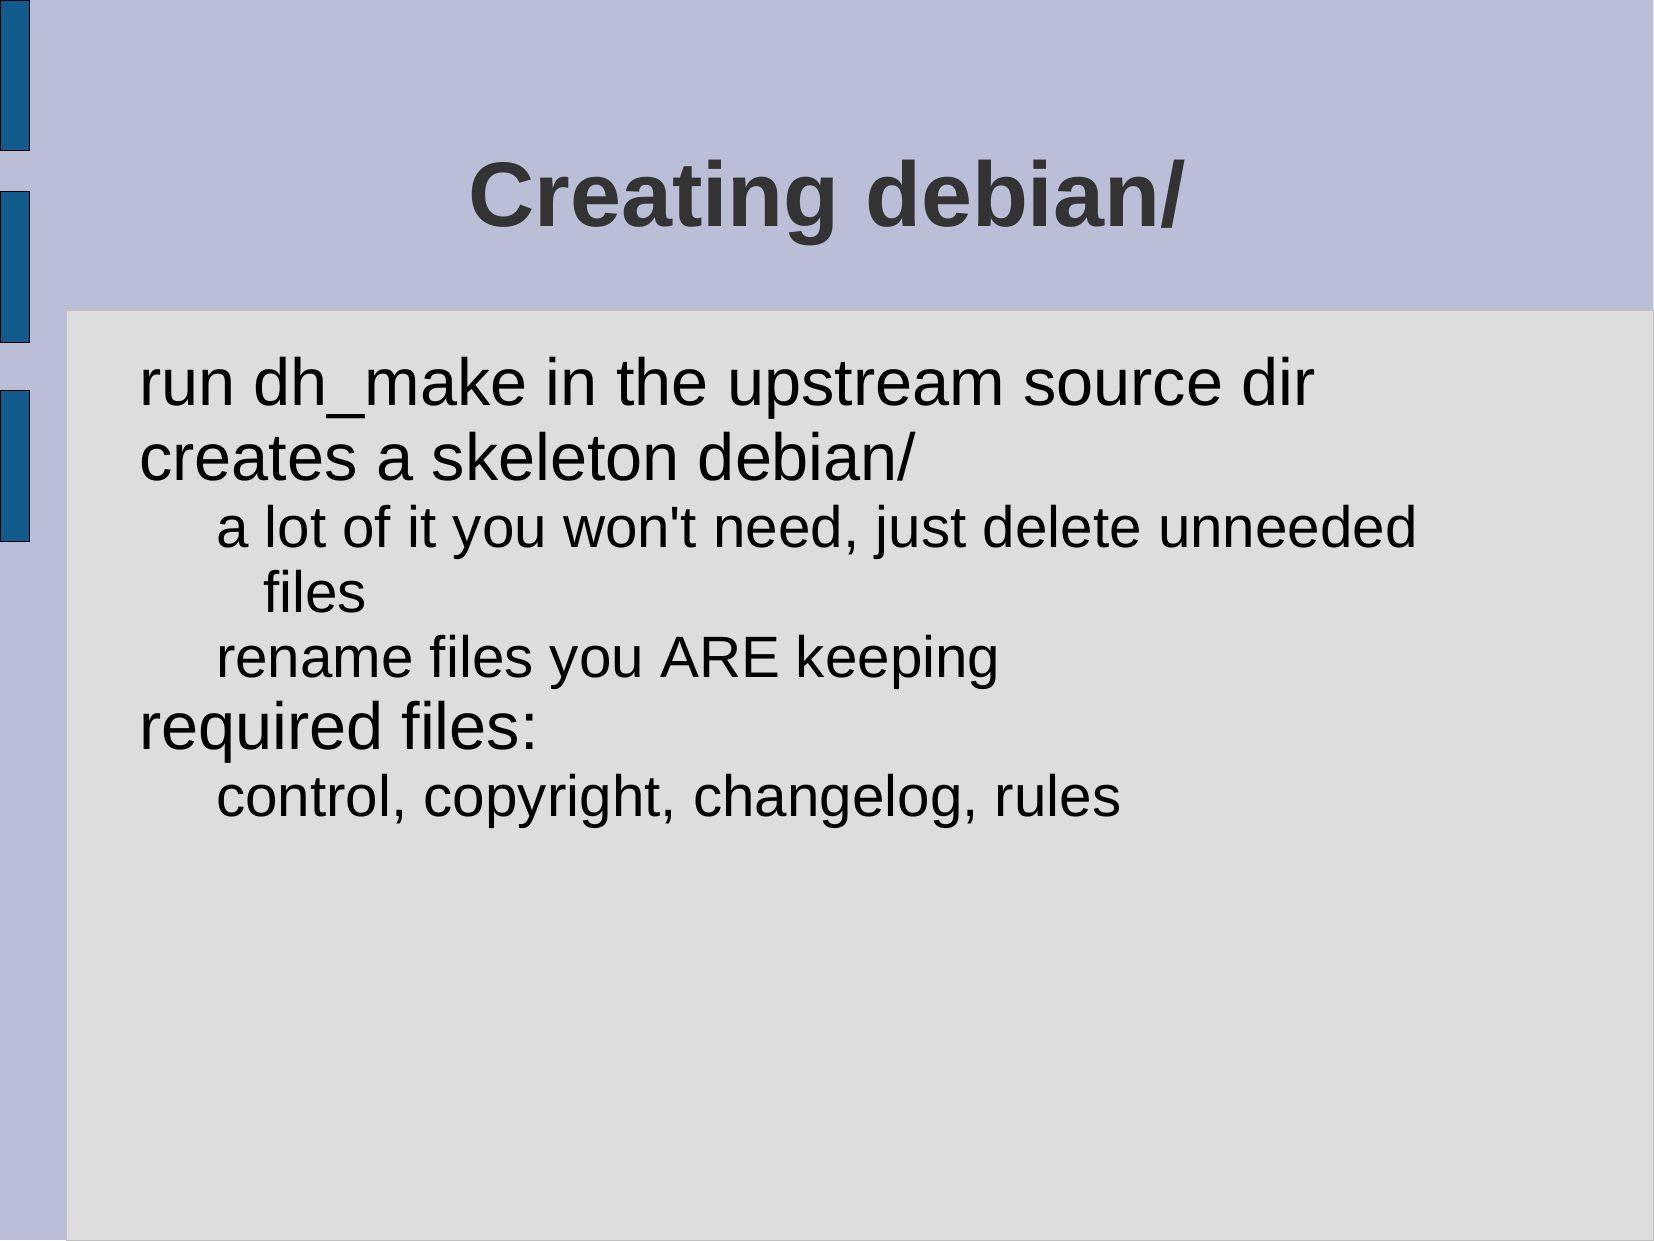

# Creating debian/
run dh_make in the upstream source dir
creates a skeleton debian/
a lot of it you won't need, just delete unneeded files
rename files you ARE keeping
required files:
control, copyright, changelog, rules